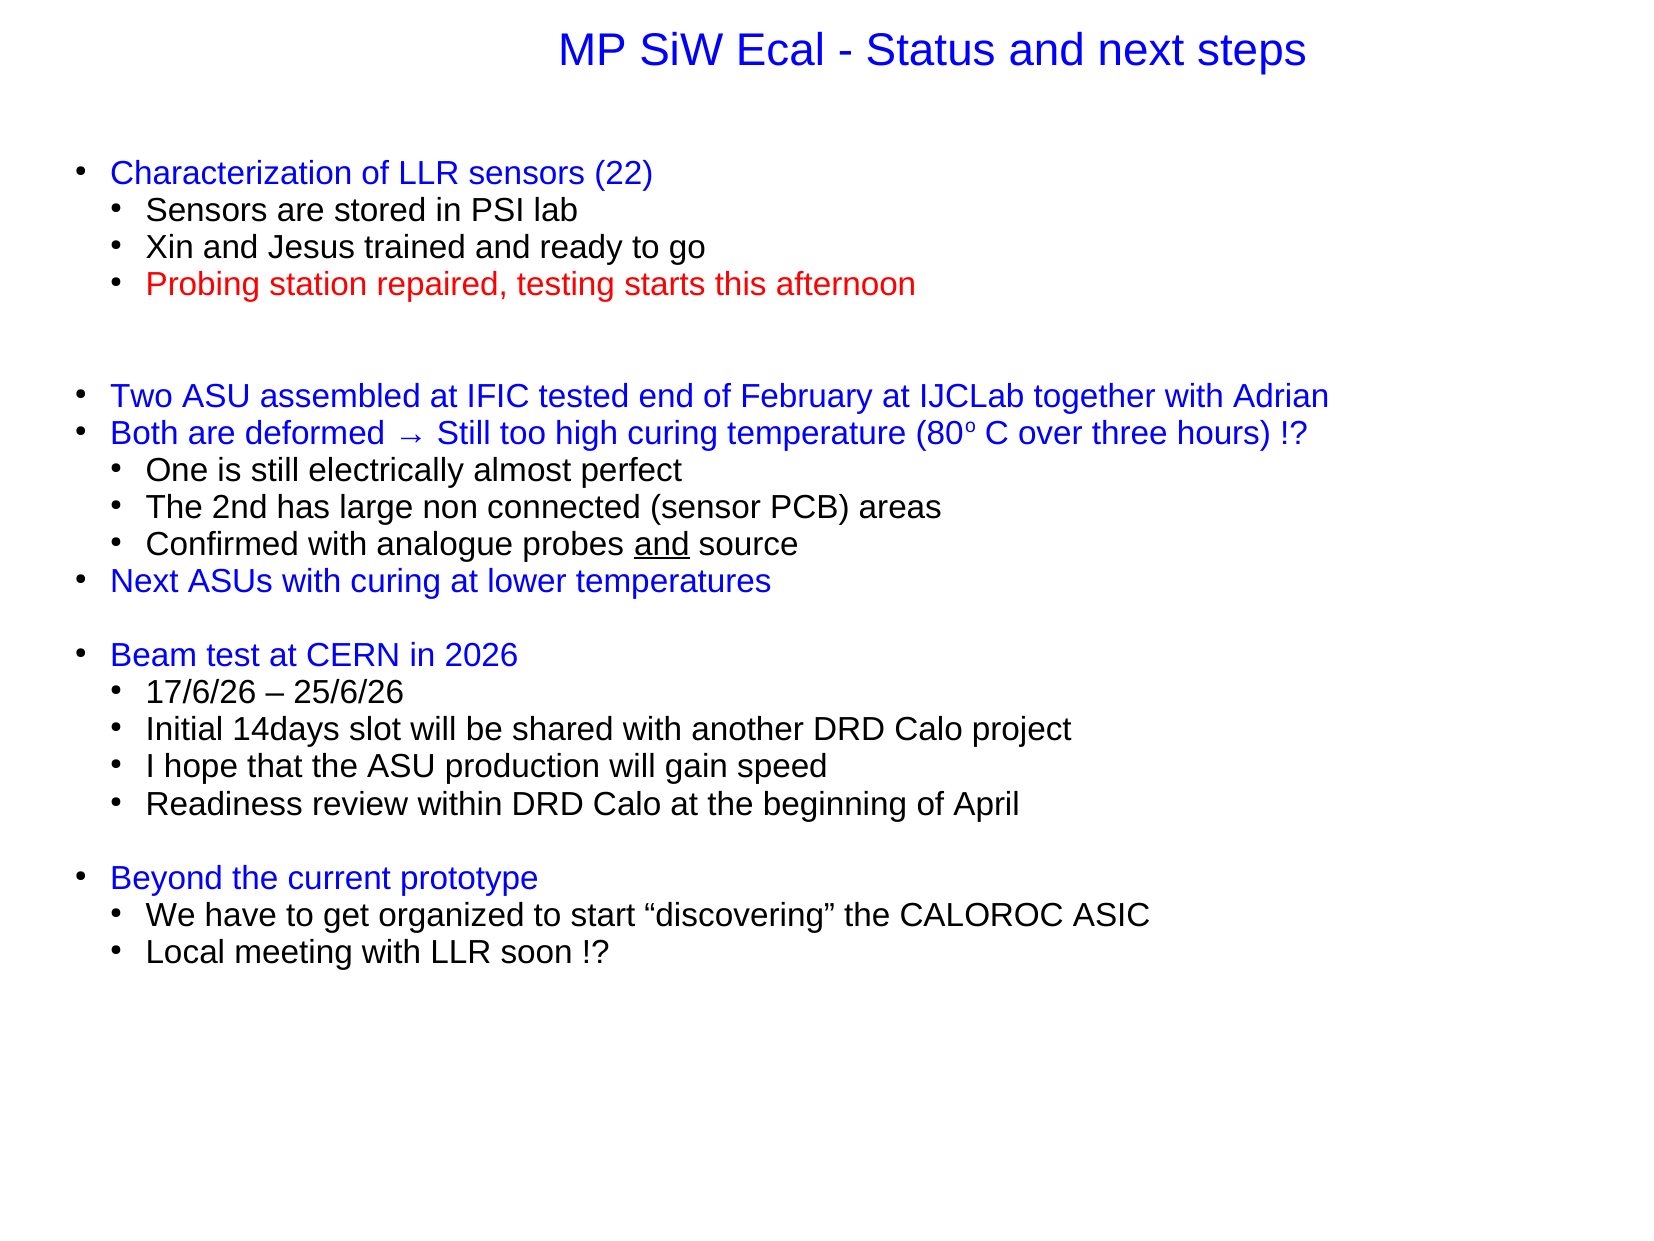

MP SiW Ecal - Status and next steps
Characterization of LLR sensors (22)
Sensors are stored in PSI lab
Xin and Jesus trained and ready to go
Probing station repaired, testing starts this afternoon
Two ASU assembled at IFIC tested end of February at IJCLab together with Adrian
Both are deformed → Still too high curing temperature (80o C over three hours) !?
One is still electrically almost perfect
The 2nd has large non connected (sensor PCB) areas
Confirmed with analogue probes and source
Next ASUs with curing at lower temperatures
Beam test at CERN in 2026
17/6/26 – 25/6/26
Initial 14days slot will be shared with another DRD Calo project
I hope that the ASU production will gain speed
Readiness review within DRD Calo at the beginning of April
Beyond the current prototype
We have to get organized to start “discovering” the CALOROC ASIC
Local meeting with LLR soon !?